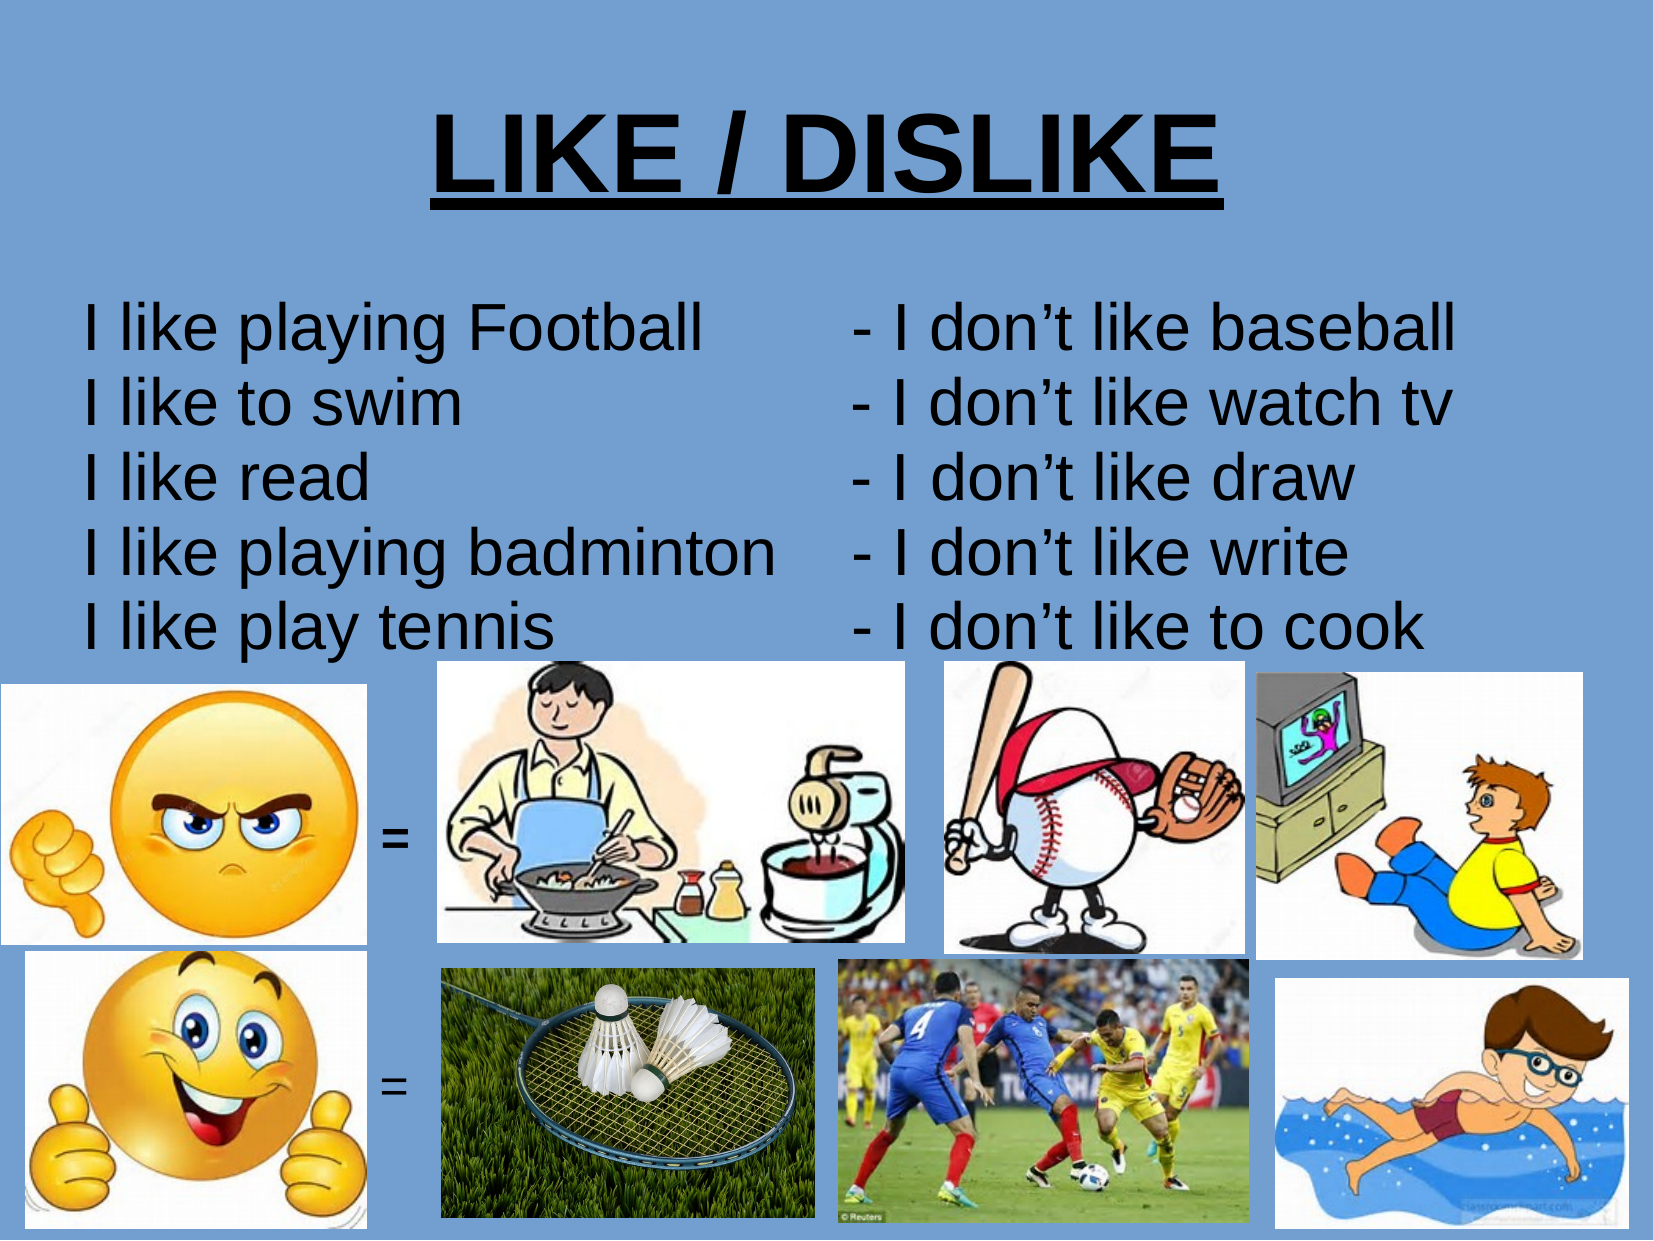

# LIKE / DISLIKE
I like playing Football - I don’t like baseball
I like to swim - I don’t like watch tv
I like read - I don’t like draw
I like playing badminton - I don’t like write
I like play tennis - I don’t like to cook
=
 =